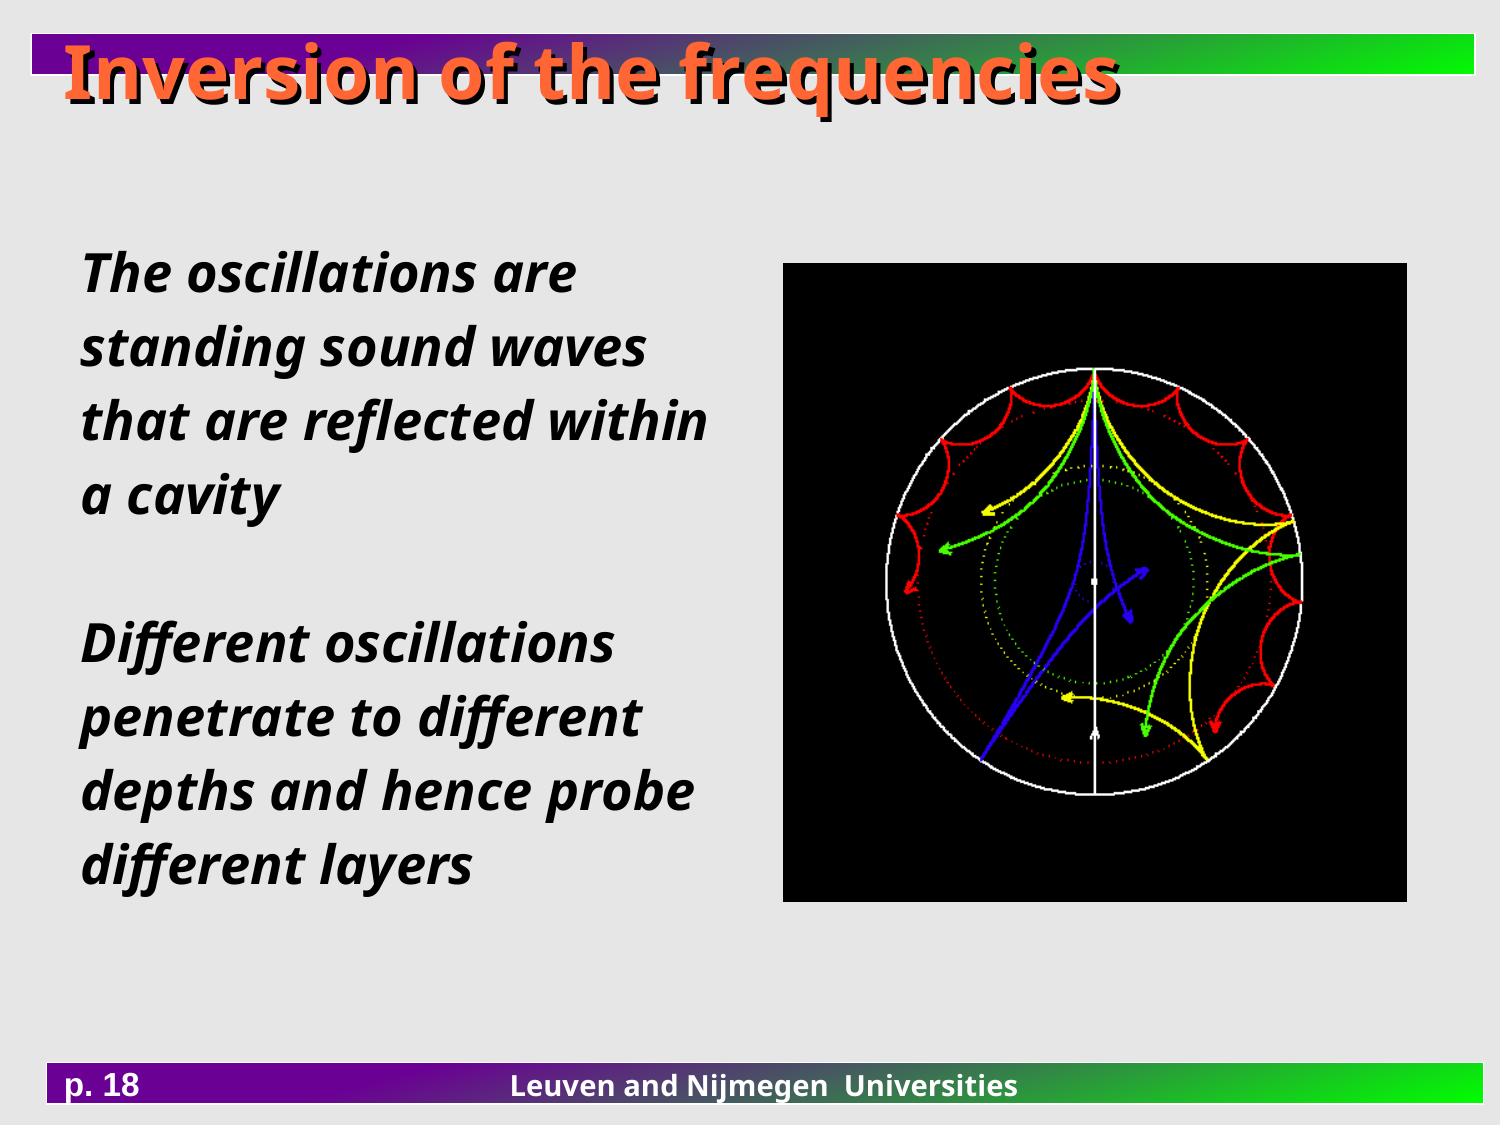

# Inversion of the frequencies
The oscillations are
standing sound waves
that are reflected within
a cavity
Different oscillations
penetrate to different
depths and hence probe
different layers